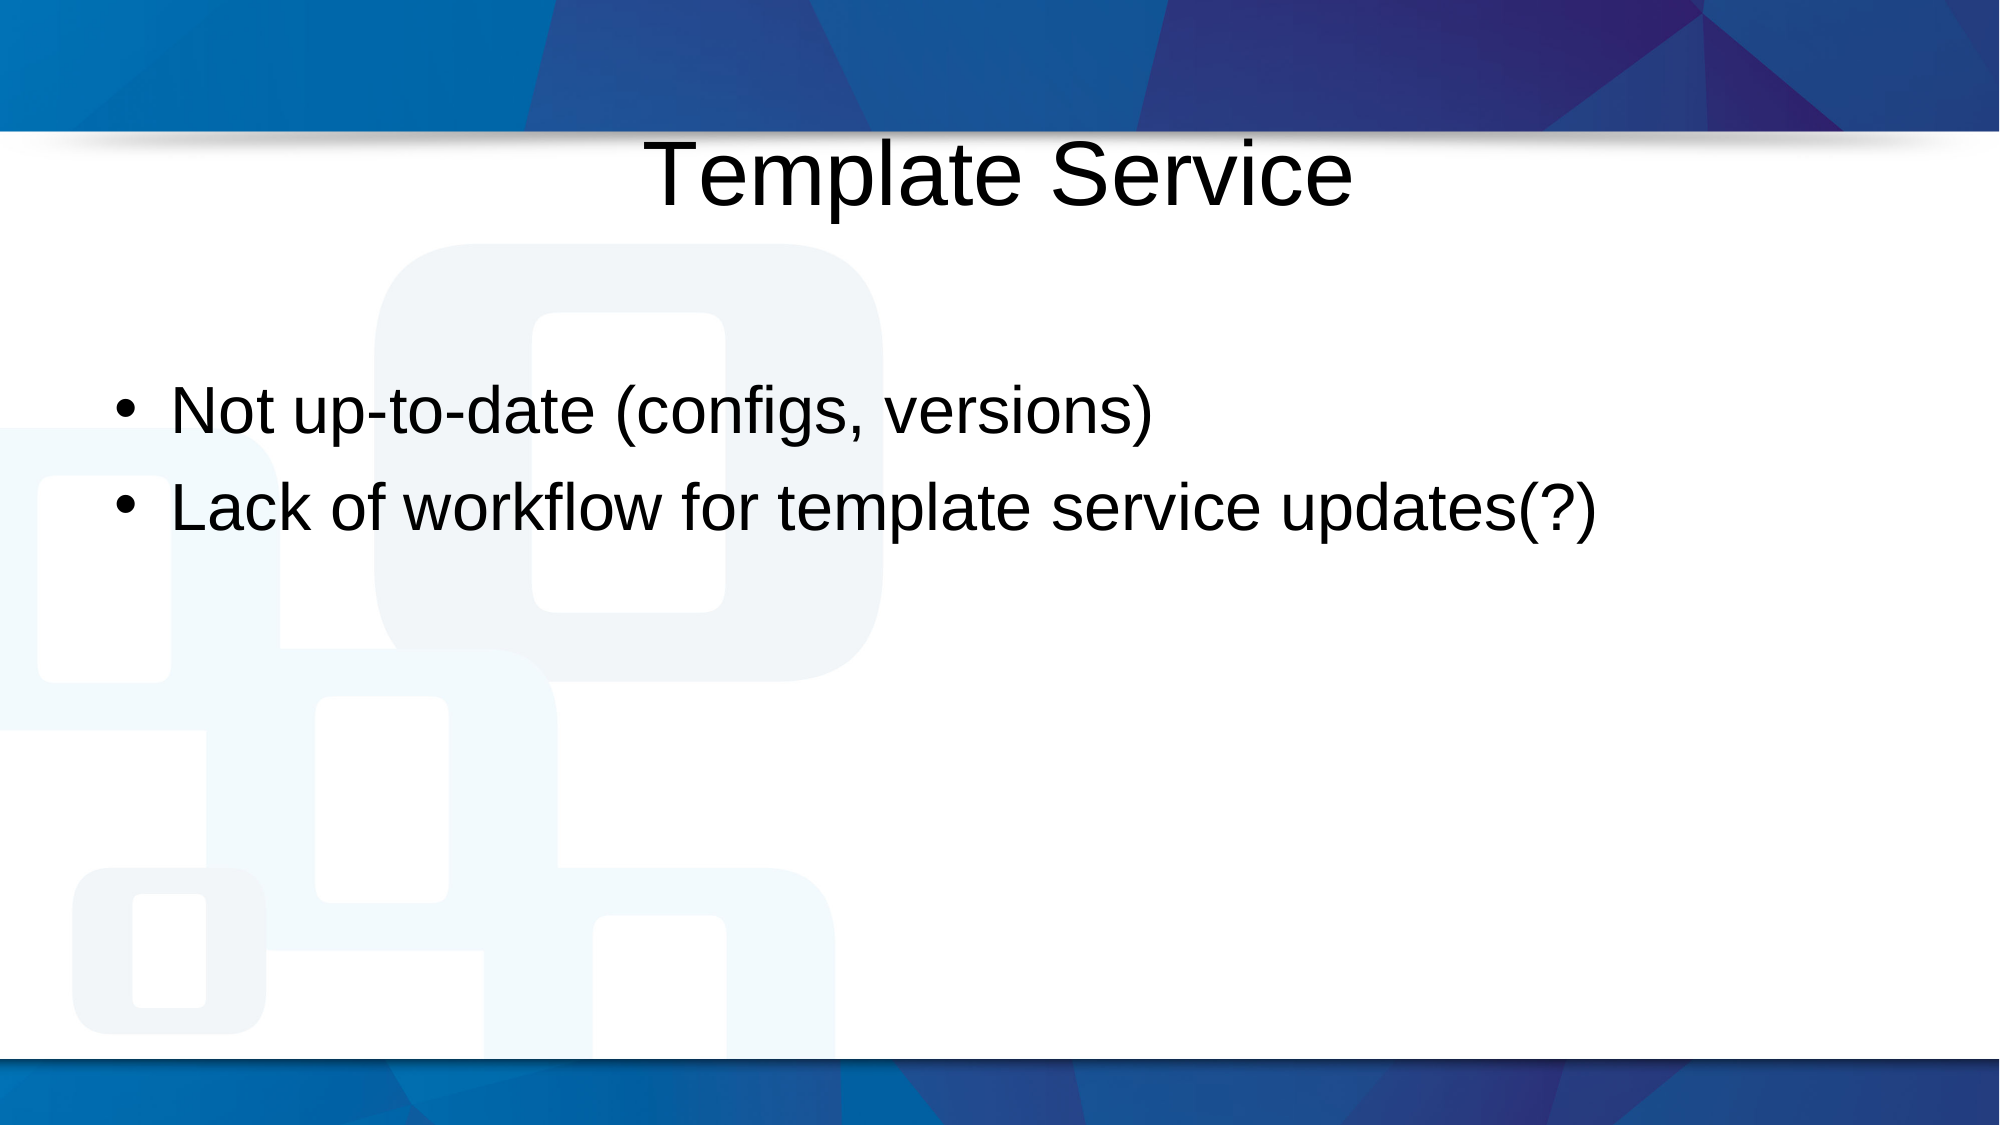

# Template Service
Not up-to-date (configs, versions)
Lack of workflow for template service updates(?)